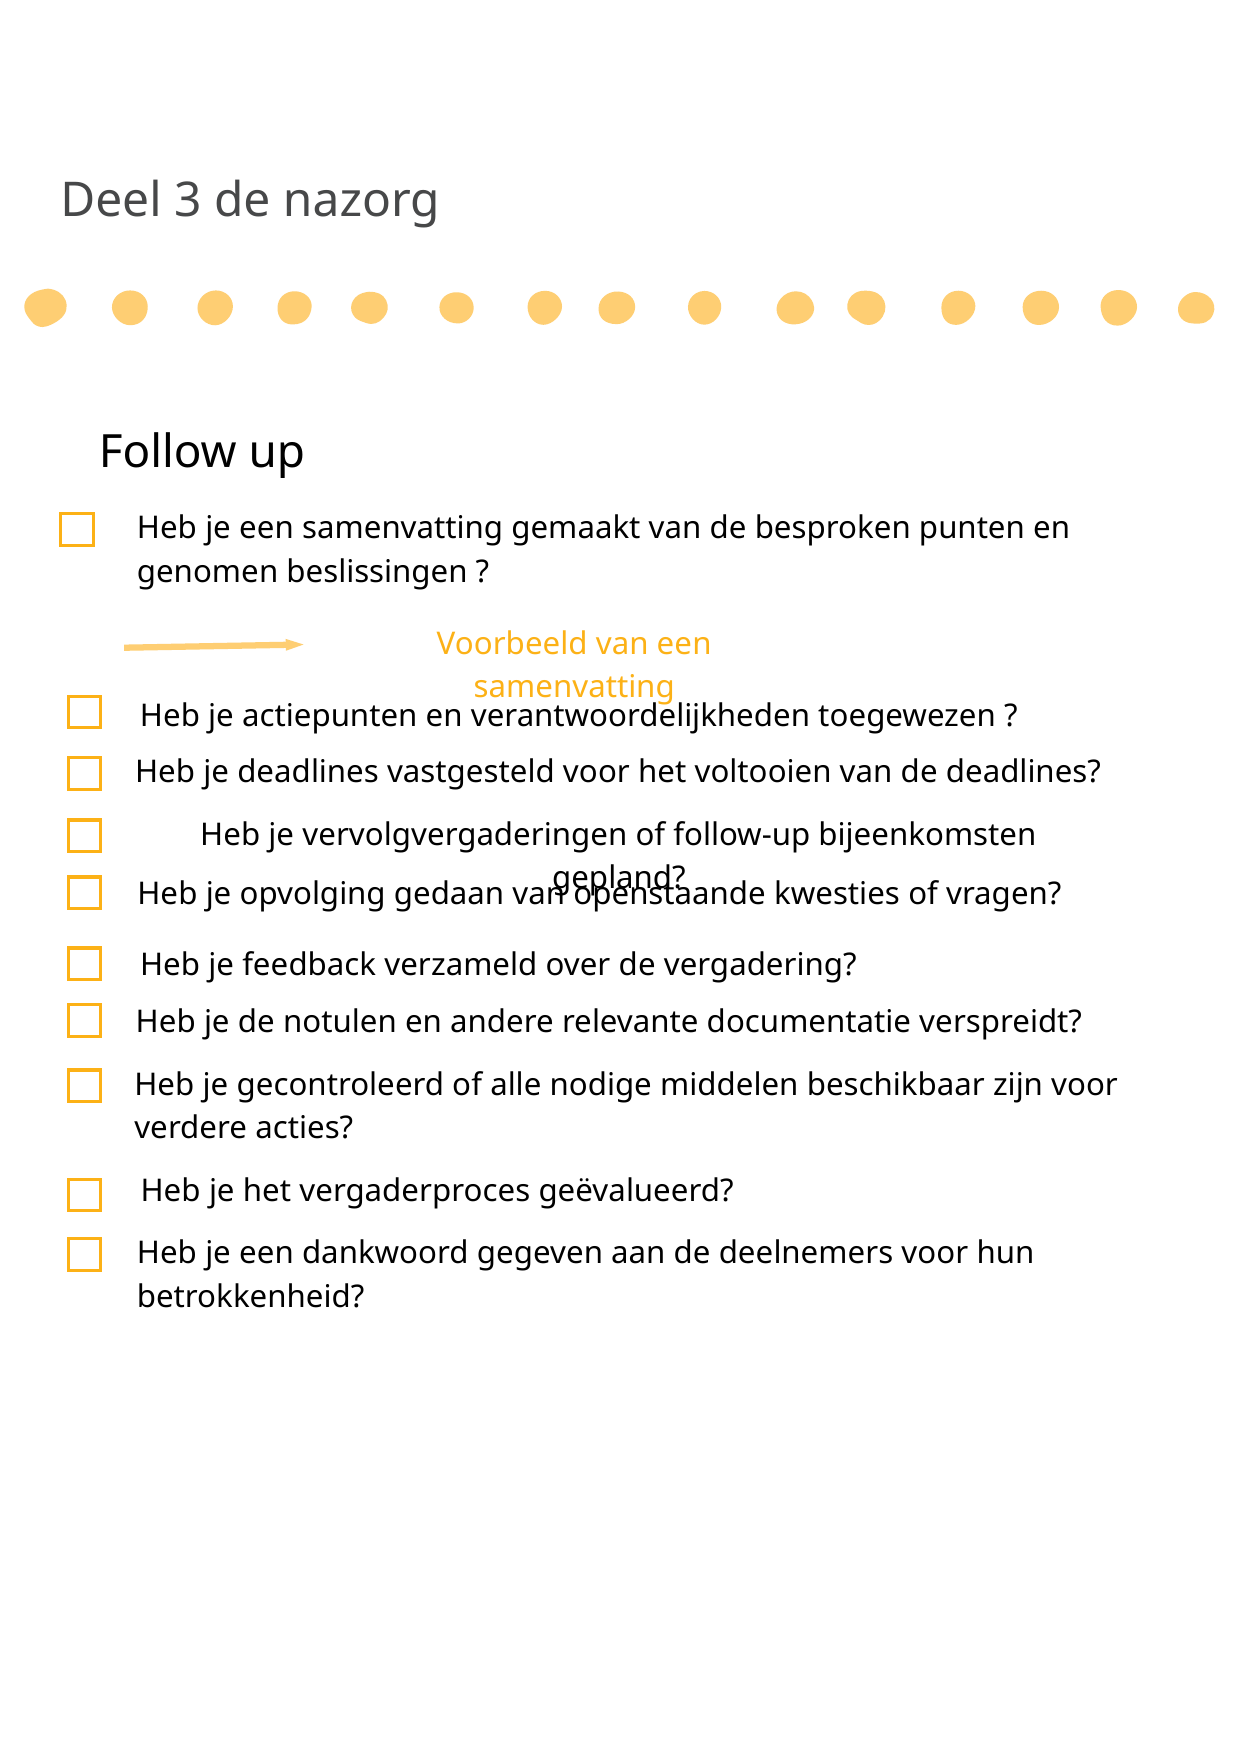

Deel 3 de nazorg
Follow up
Heb je een samenvatting gemaakt van de besproken punten en genomen beslissingen ?
Voorbeeld van een samenvatting
Heb je actiepunten en verantwoordelijkheden toegewezen ?
Heb je deadlines vastgesteld voor het voltooien van de deadlines?
Heb je vervolgvergaderingen of follow-up bijeenkomsten gepland?
Heb je opvolging gedaan van openstaande kwesties of vragen?
Heb je feedback verzameld over de vergadering?
Heb je de notulen en andere relevante documentatie verspreidt?
Heb je gecontroleerd of alle nodige middelen beschikbaar zijn voor verdere acties?
Heb je het vergaderproces geëvalueerd?
Heb je een dankwoord gegeven aan de deelnemers voor hun betrokkenheid?